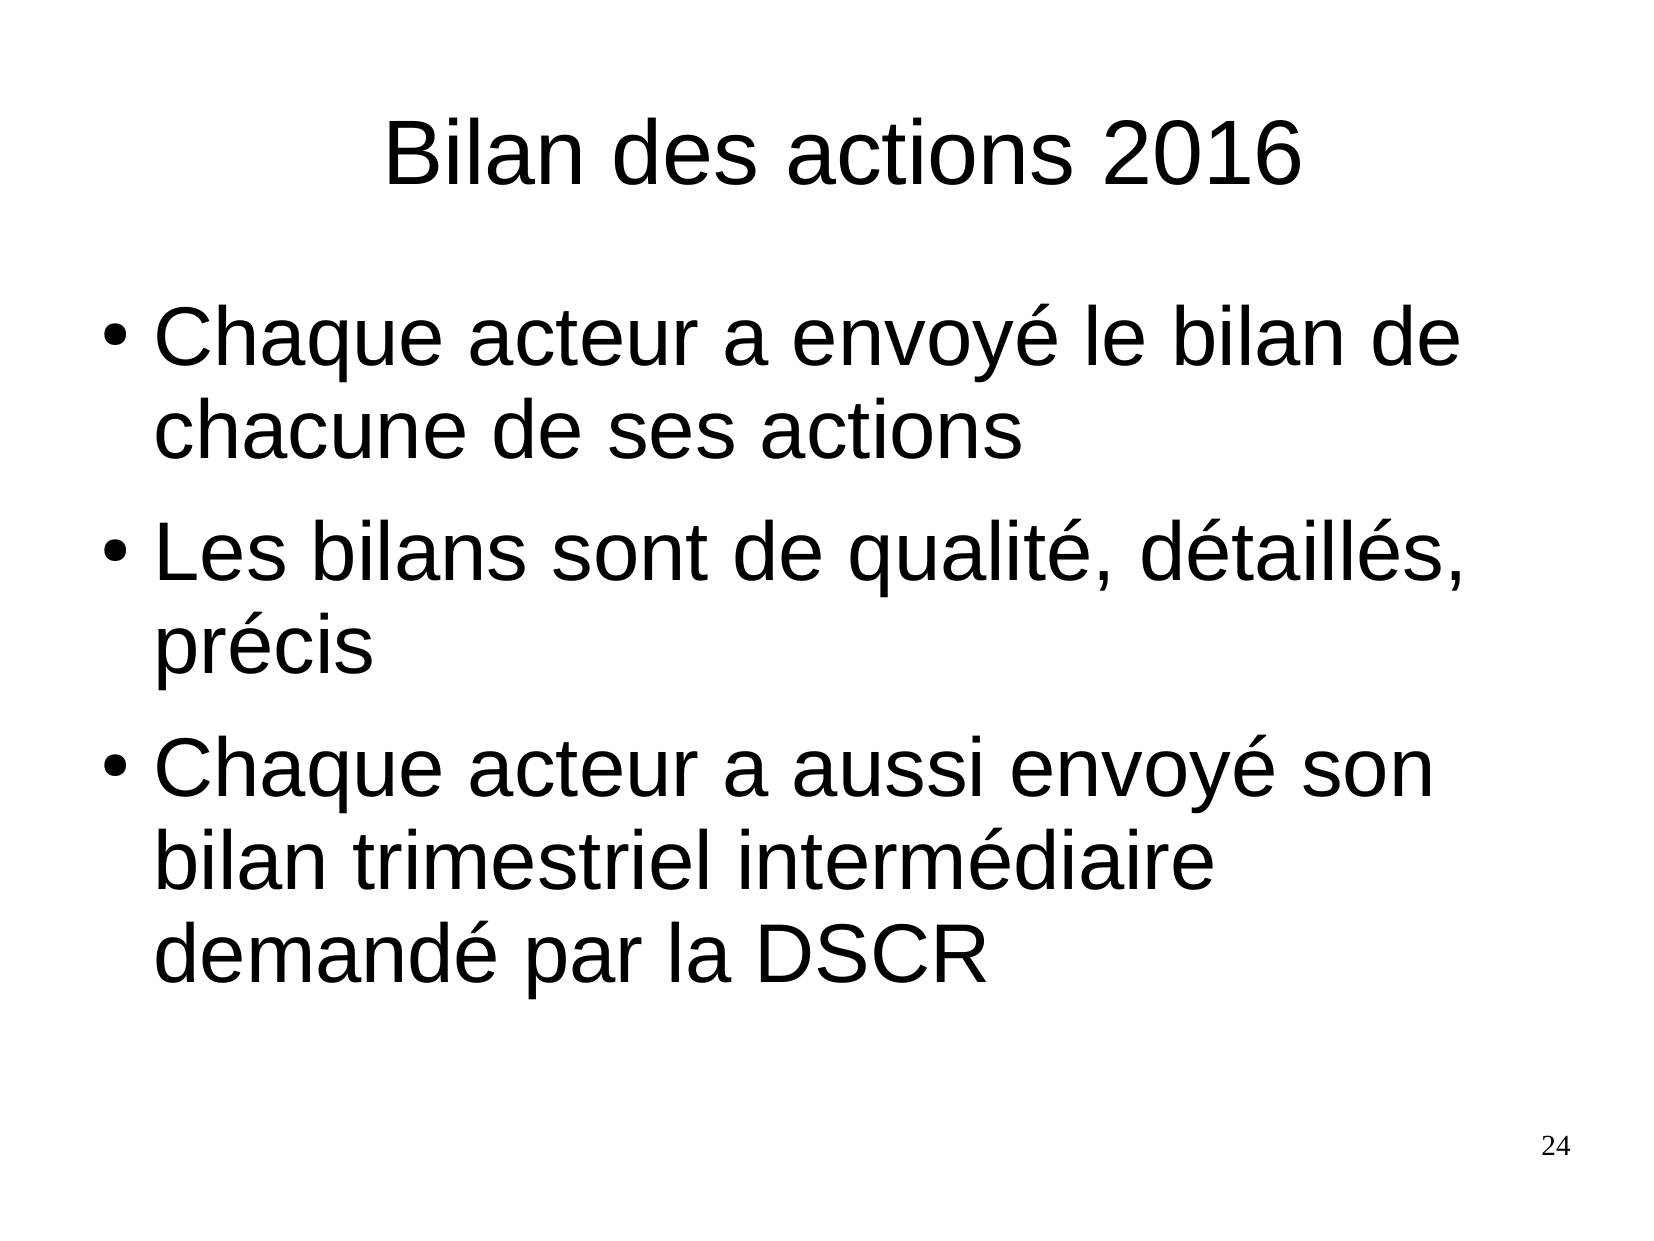

# Bilan des actions 2016
Chaque acteur a envoyé le bilan de chacune de ses actions
Les bilans sont de qualité, détaillés, précis
Chaque acteur a aussi envoyé son bilan trimestriel intermédiaire demandé par la DSCR
24